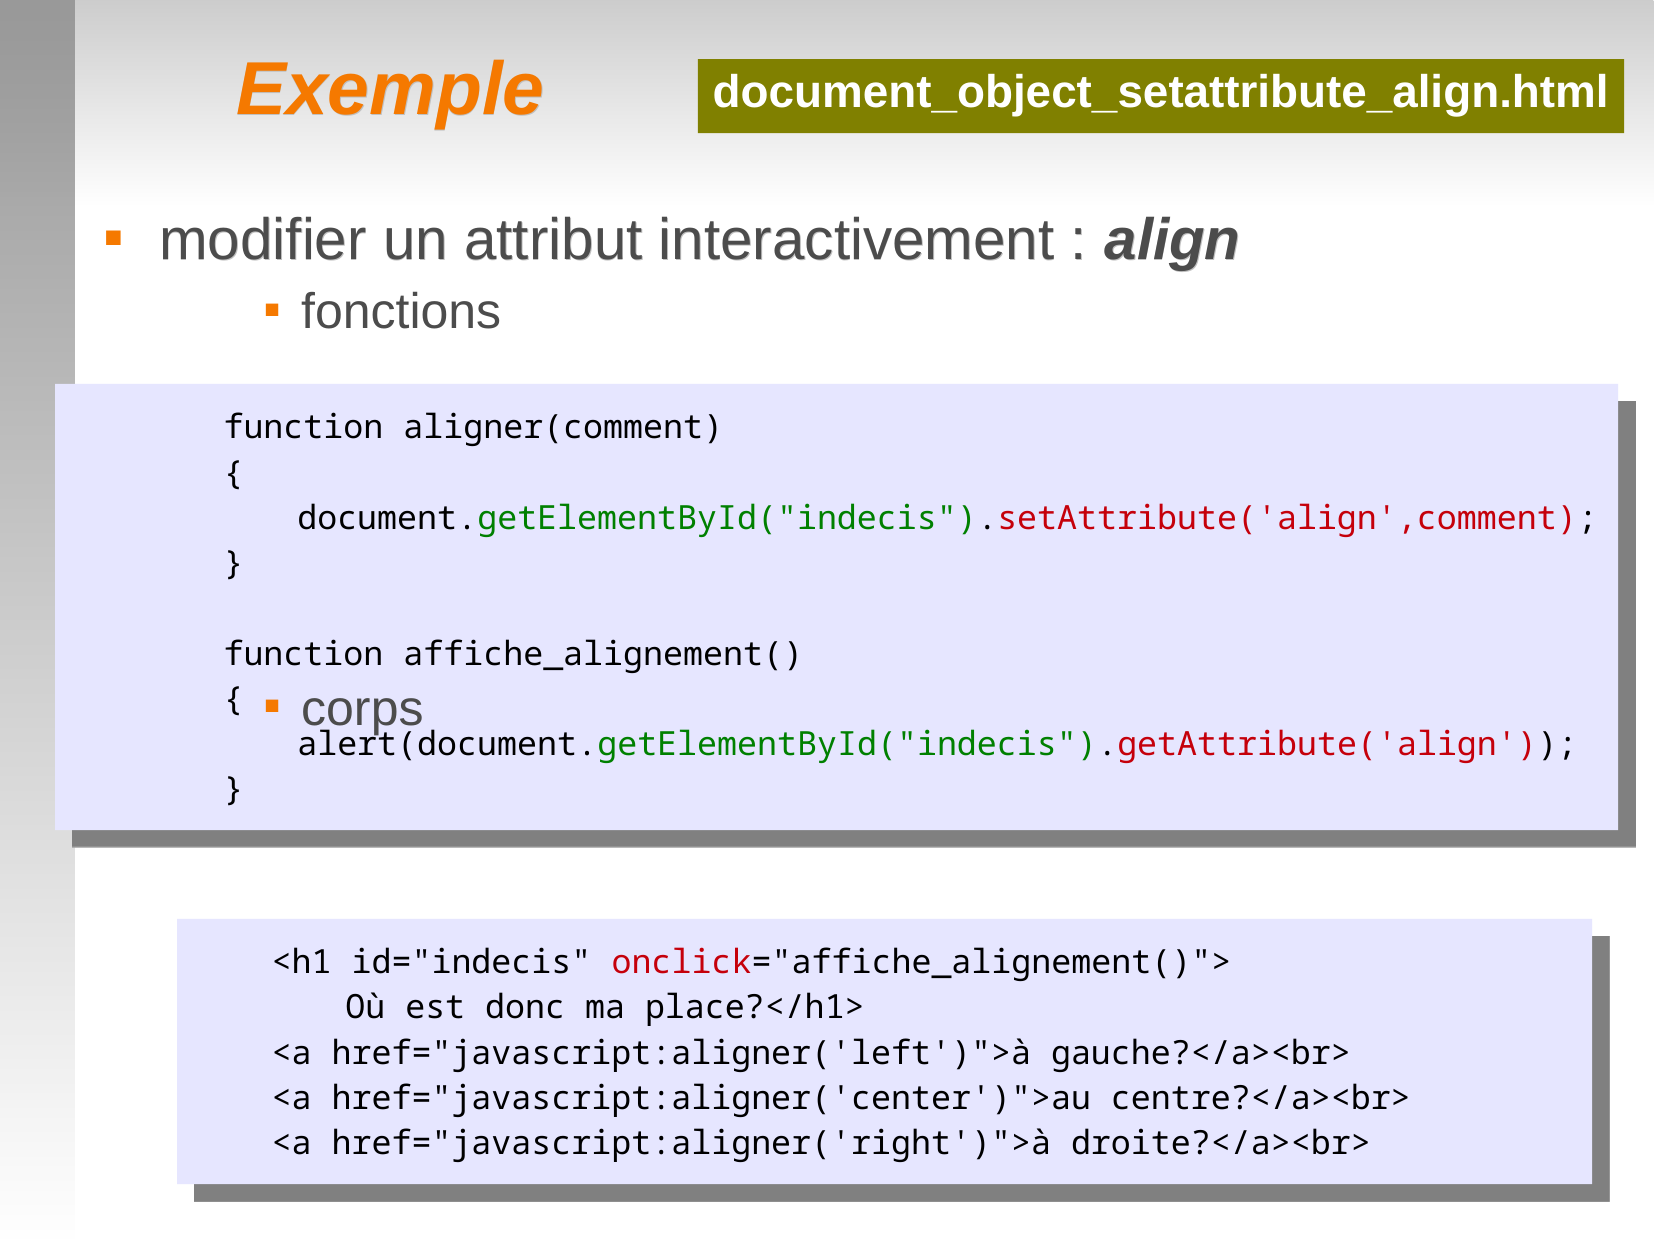

# Exemple
document_object_setattribute_align.html
modifier un attribut interactivement : align
fonctions
corps
		function aligner(comment)
		{
			document.getElementById("indecis").setAttribute('align',comment);
		}
		function affiche_alignement()
		{
			alert(document.getElementById("indecis").getAttribute('align'));
		}
	<h1 id="indecis" onclick="affiche_alignement()">
		Où est donc ma place?</h1>
	<a href="javascript:aligner('left')">à gauche?</a><br>
	<a href="javascript:aligner('center')">au centre?</a><br>
	<a href="javascript:aligner('right')">à droite?</a><br>